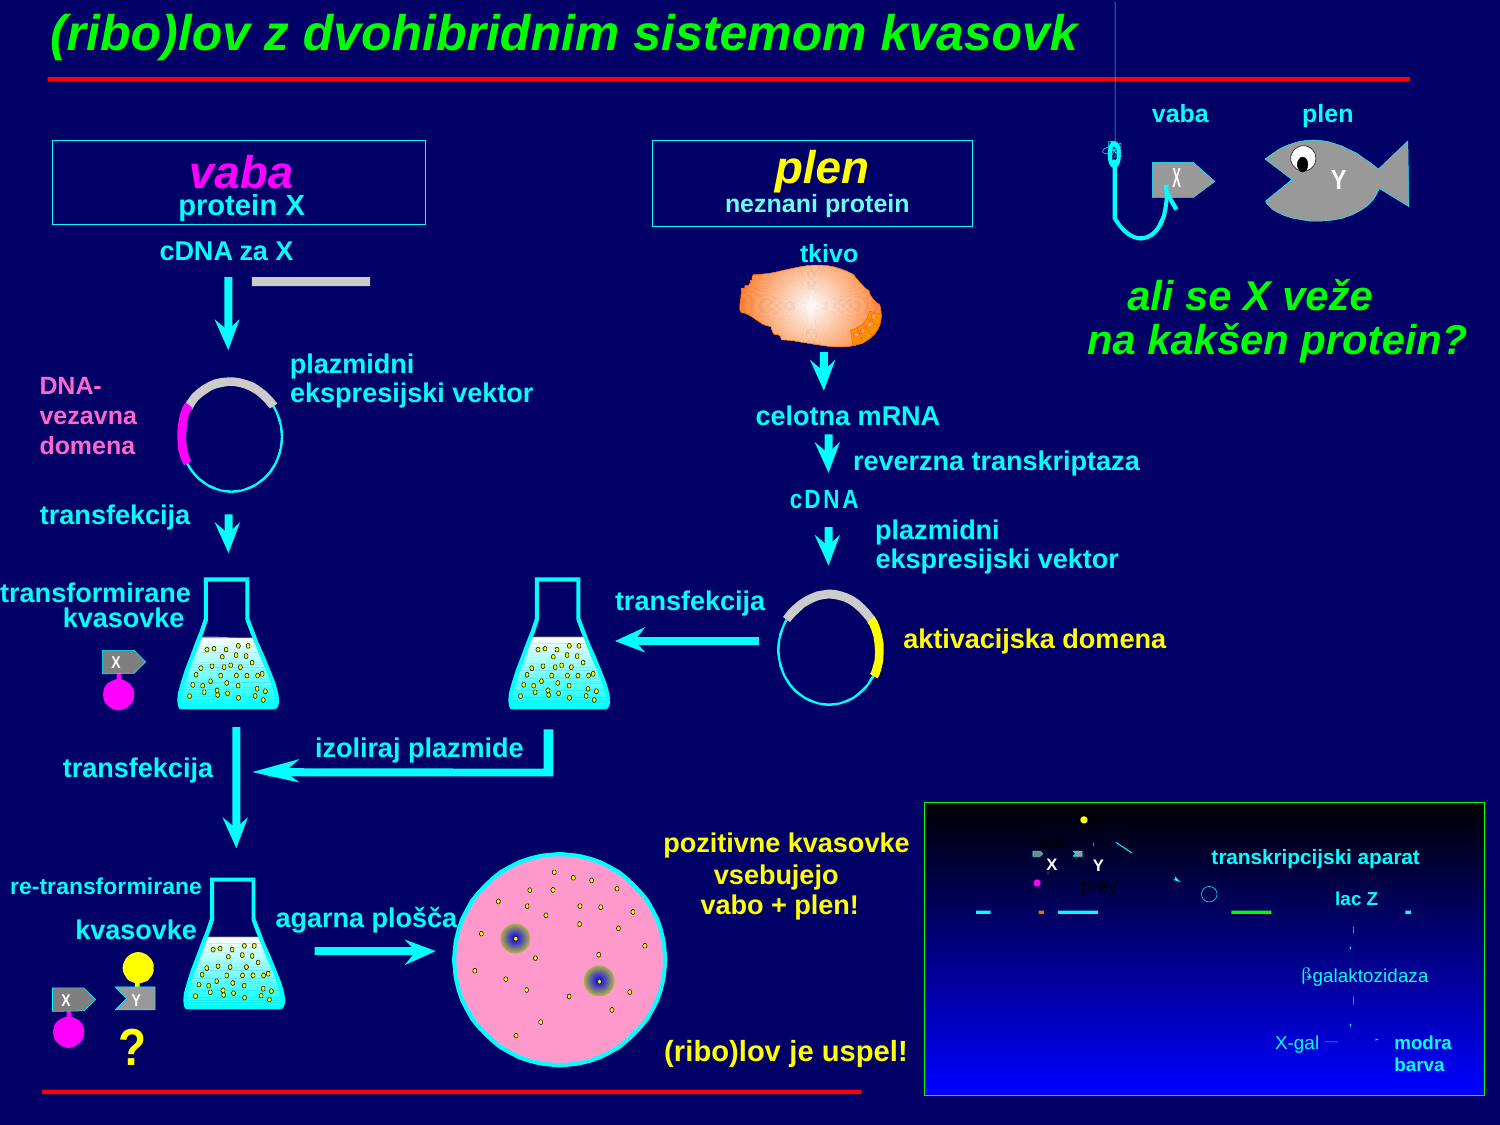

(ribo)lov z dvohibridnim sistemom kvasovk
vaba
plen
plen
vaba
protein X
neznani protein
cDNA za X
tkivo
ali se X veže
na kakšen protein?
plazmidni
DNA-vezavna domena
ekspresijski vektor
celotna mRNA
reverzna transkriptaza
transfekcija
plazmidni
ekspresijski vektor
transformirane
transfekcija
kvasovke
aktivacijska domena
izoliraj plazmide
transfekcija
bait
transkripcijski aparat
X
Y
prey
lac Z
b
-galaktozidaza
X-gal
modra
barva
pozitivne kvasovke
vsebujejo
vabo + plen!
re-transformirane
agarna plošča
kvasovke
(ribo)lov je uspel!